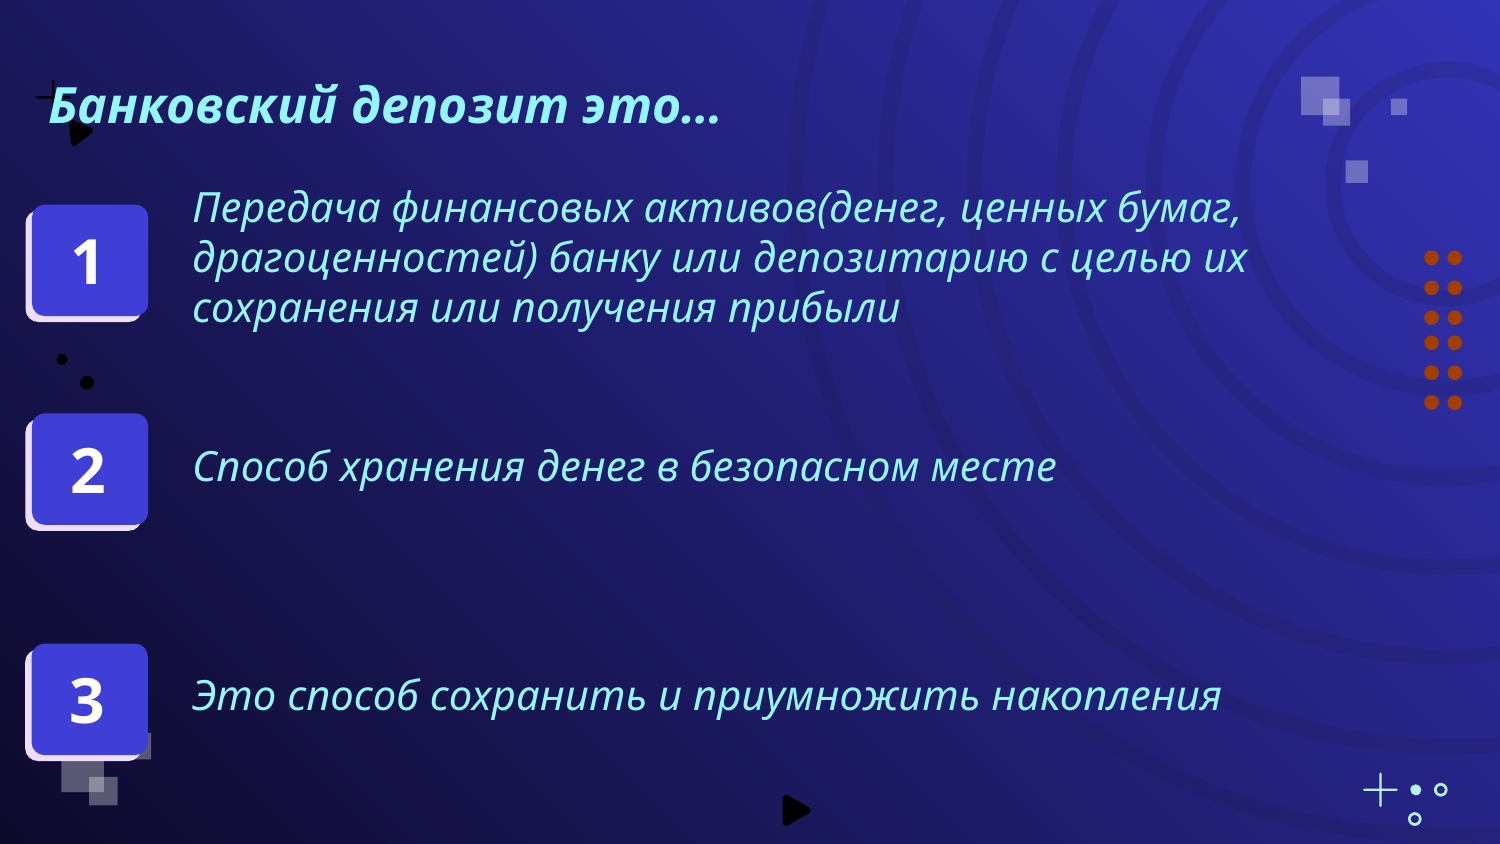

Банковский депозит это…
Передача финансовых активов(денег, ценных бумаг, драгоценностей) банку или депозитарию с целью их сохранения или получения прибыли
1
# Способ хранения денег в безопасном месте
2
Это способ сохранить и приумножить накопления
3